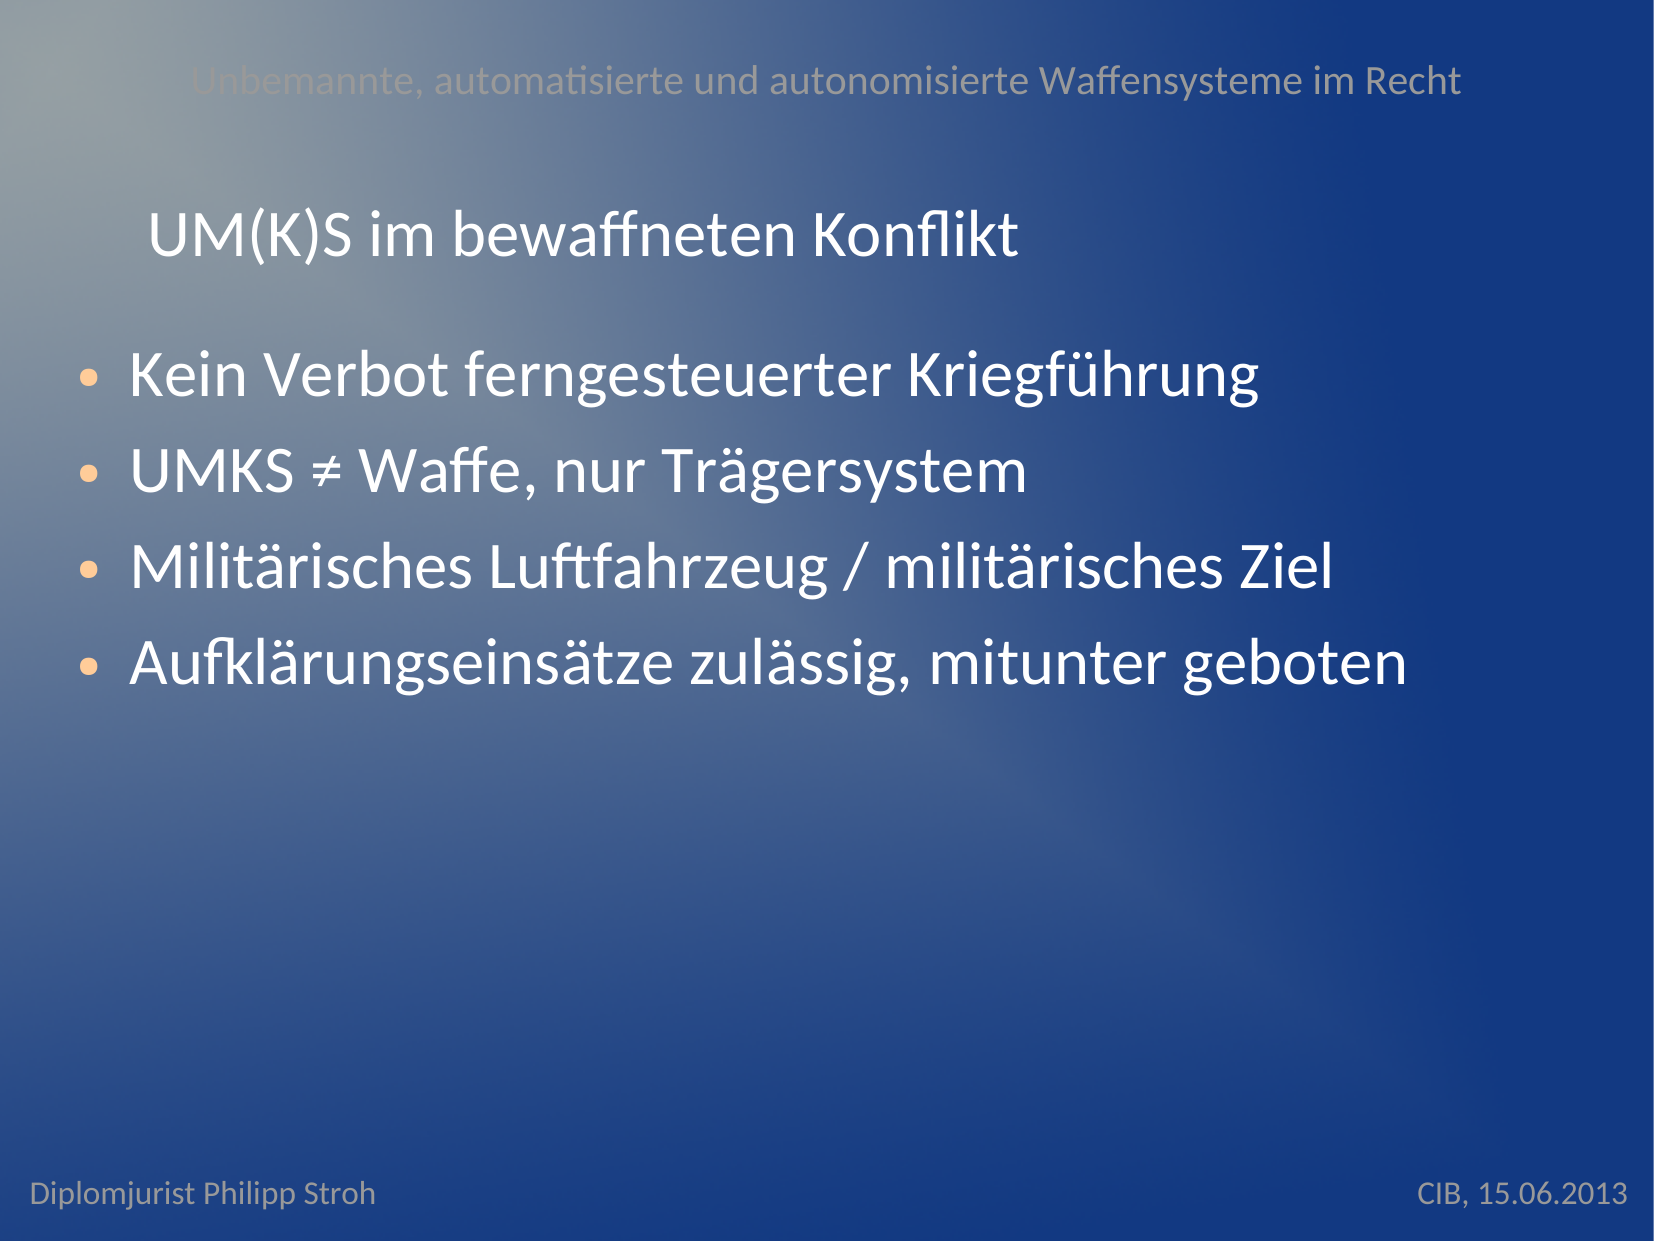

# Unbemannte, automatisierte und autonomisierte Waffensysteme im Recht
UM(K)S im bewaffneten Konflikt
Kein Verbot ferngesteuerter Kriegführung
UMKS ≠ Waffe, nur Trägersystem
Militärisches Luftfahrzeug / militärisches Ziel
Aufklärungseinsätze zulässig, mitunter geboten
Diplomjurist Philipp Stroh
CIB, 15.06.2013